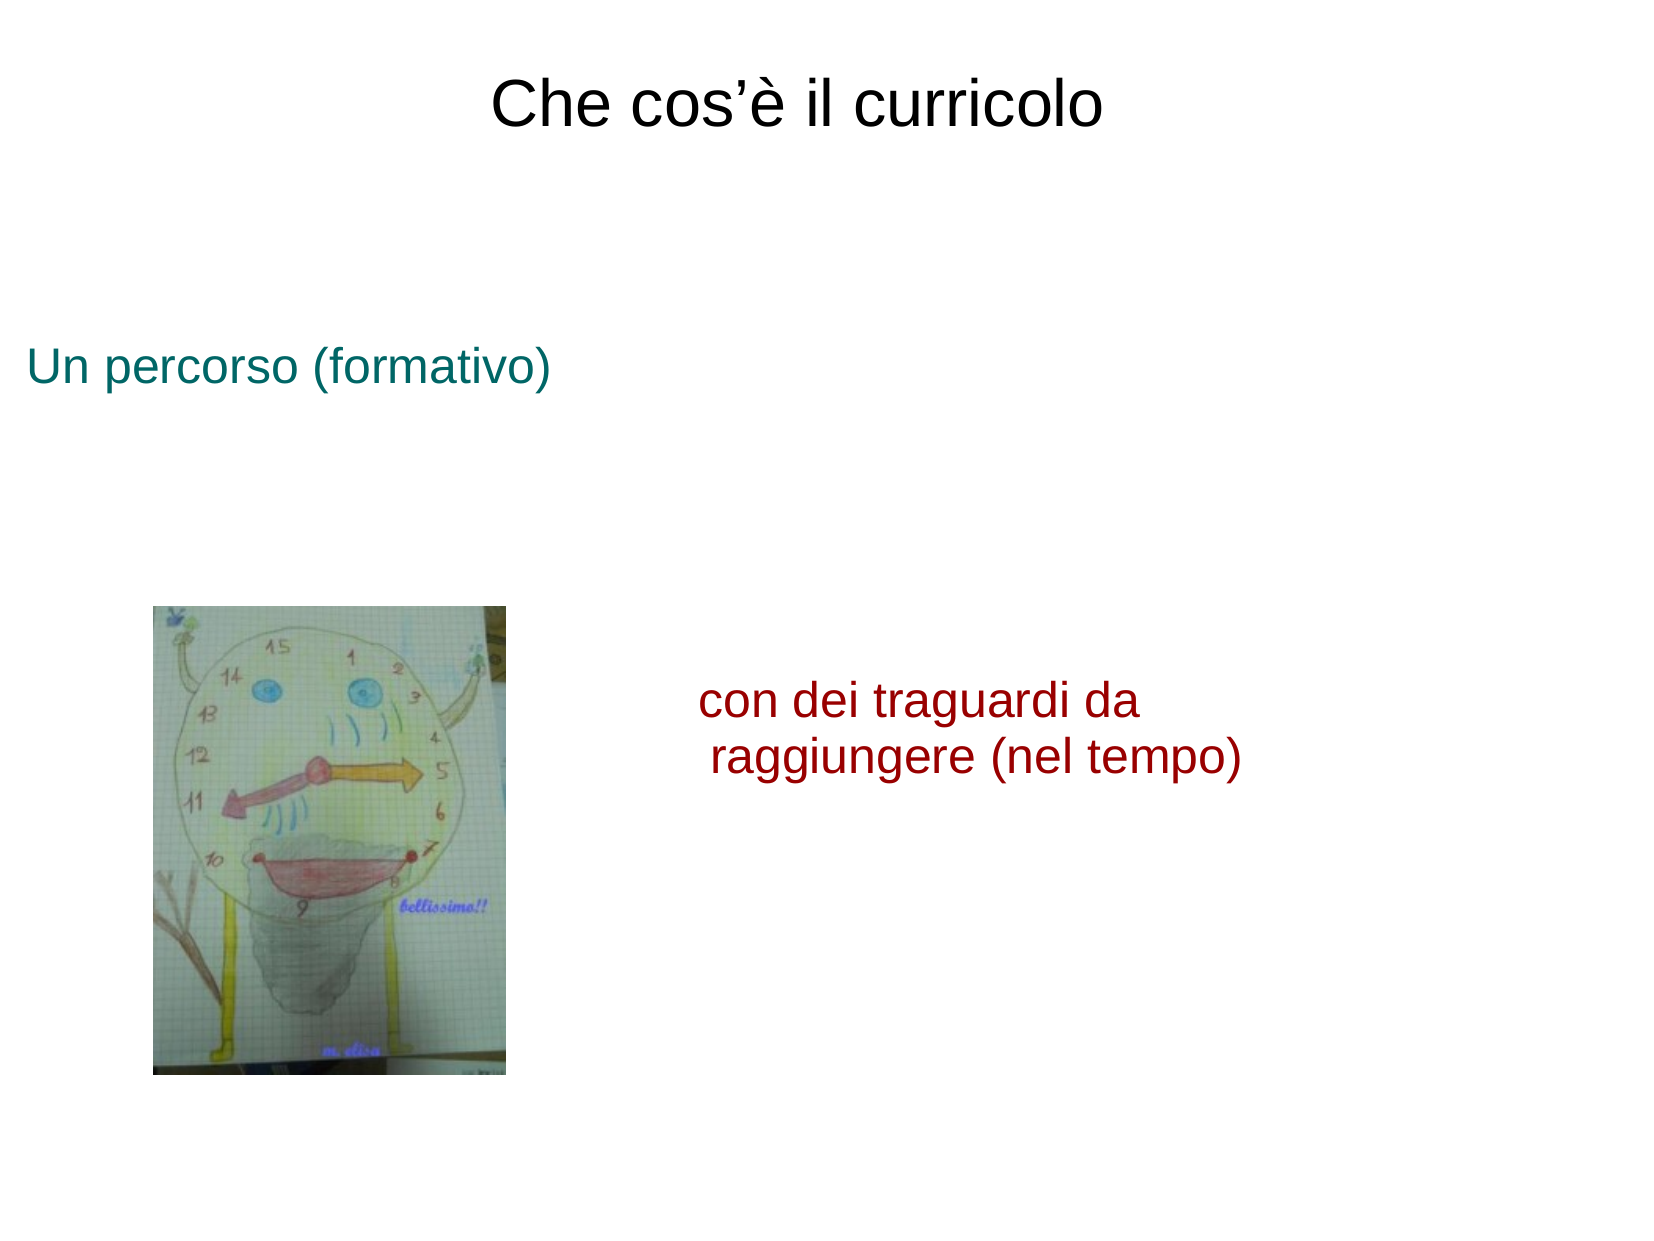

Che cos’è il curricolo
Un percorso (formativo)
 con dei traguardi da raggiungere (nel tempo)